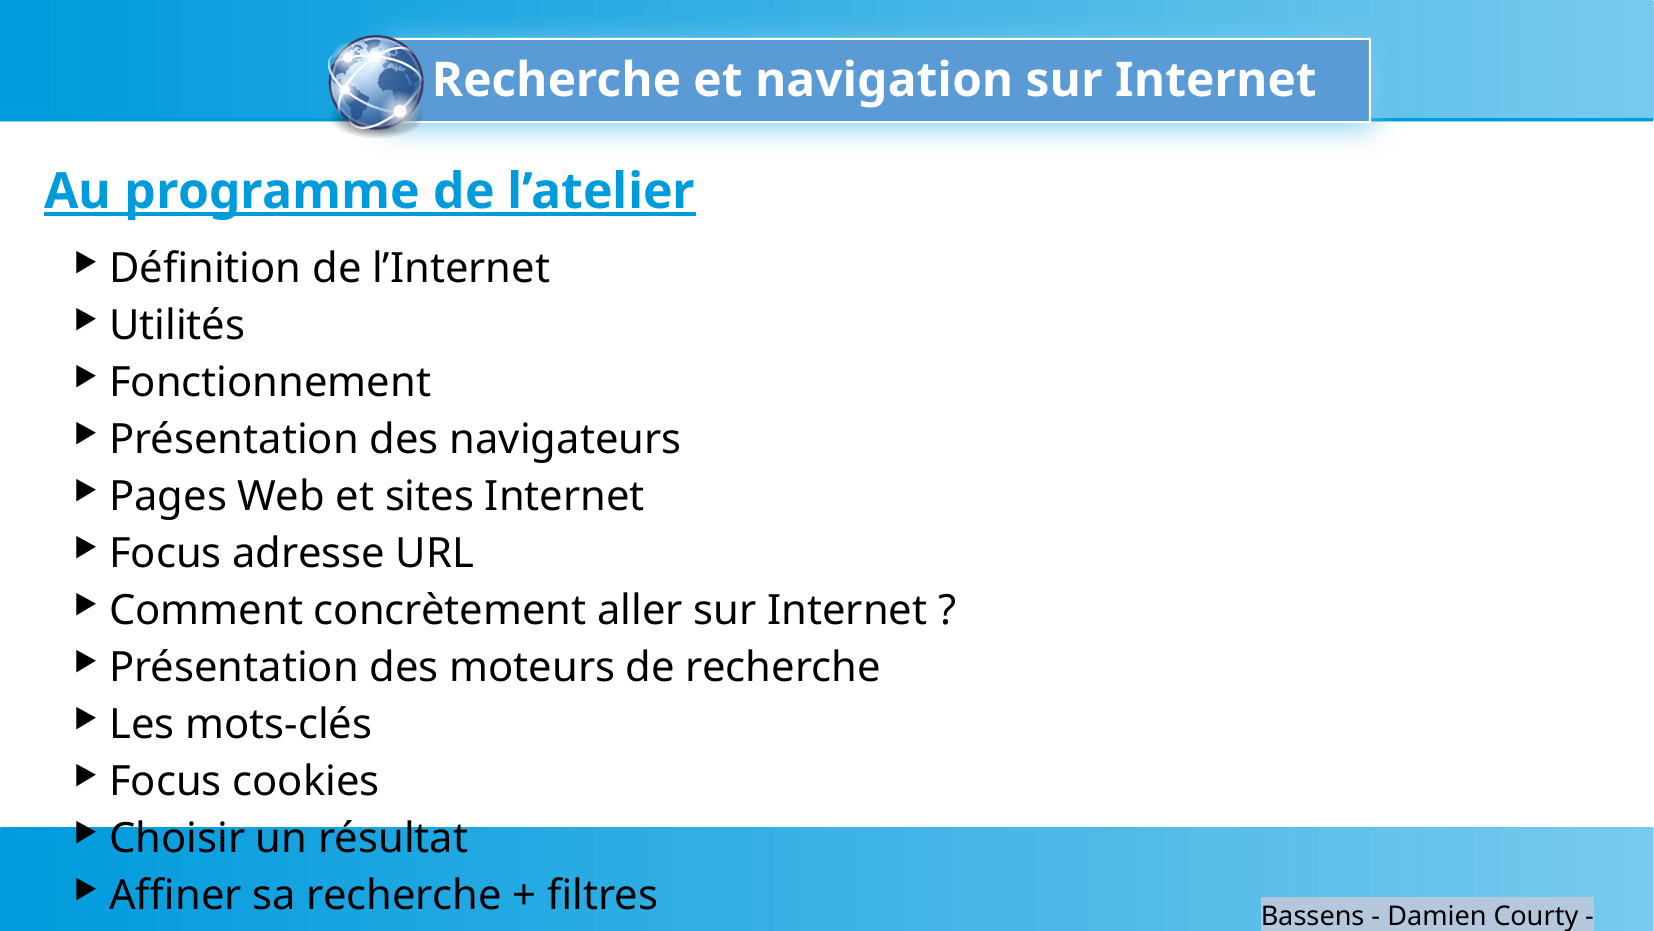

Recherche et navigation sur Internet
Au programme de l’atelier
Définition de l’Internet
Utilités
Fonctionnement
Présentation des navigateurs
Pages Web et sites Internet
Focus adresse URL
Comment concrètement aller sur Internet ?
Présentation des moteurs de recherche
Les mots-clés
Focus cookies
Choisir un résultat
Affiner sa recherche + filtres
Bassens - Damien Courty - 2024